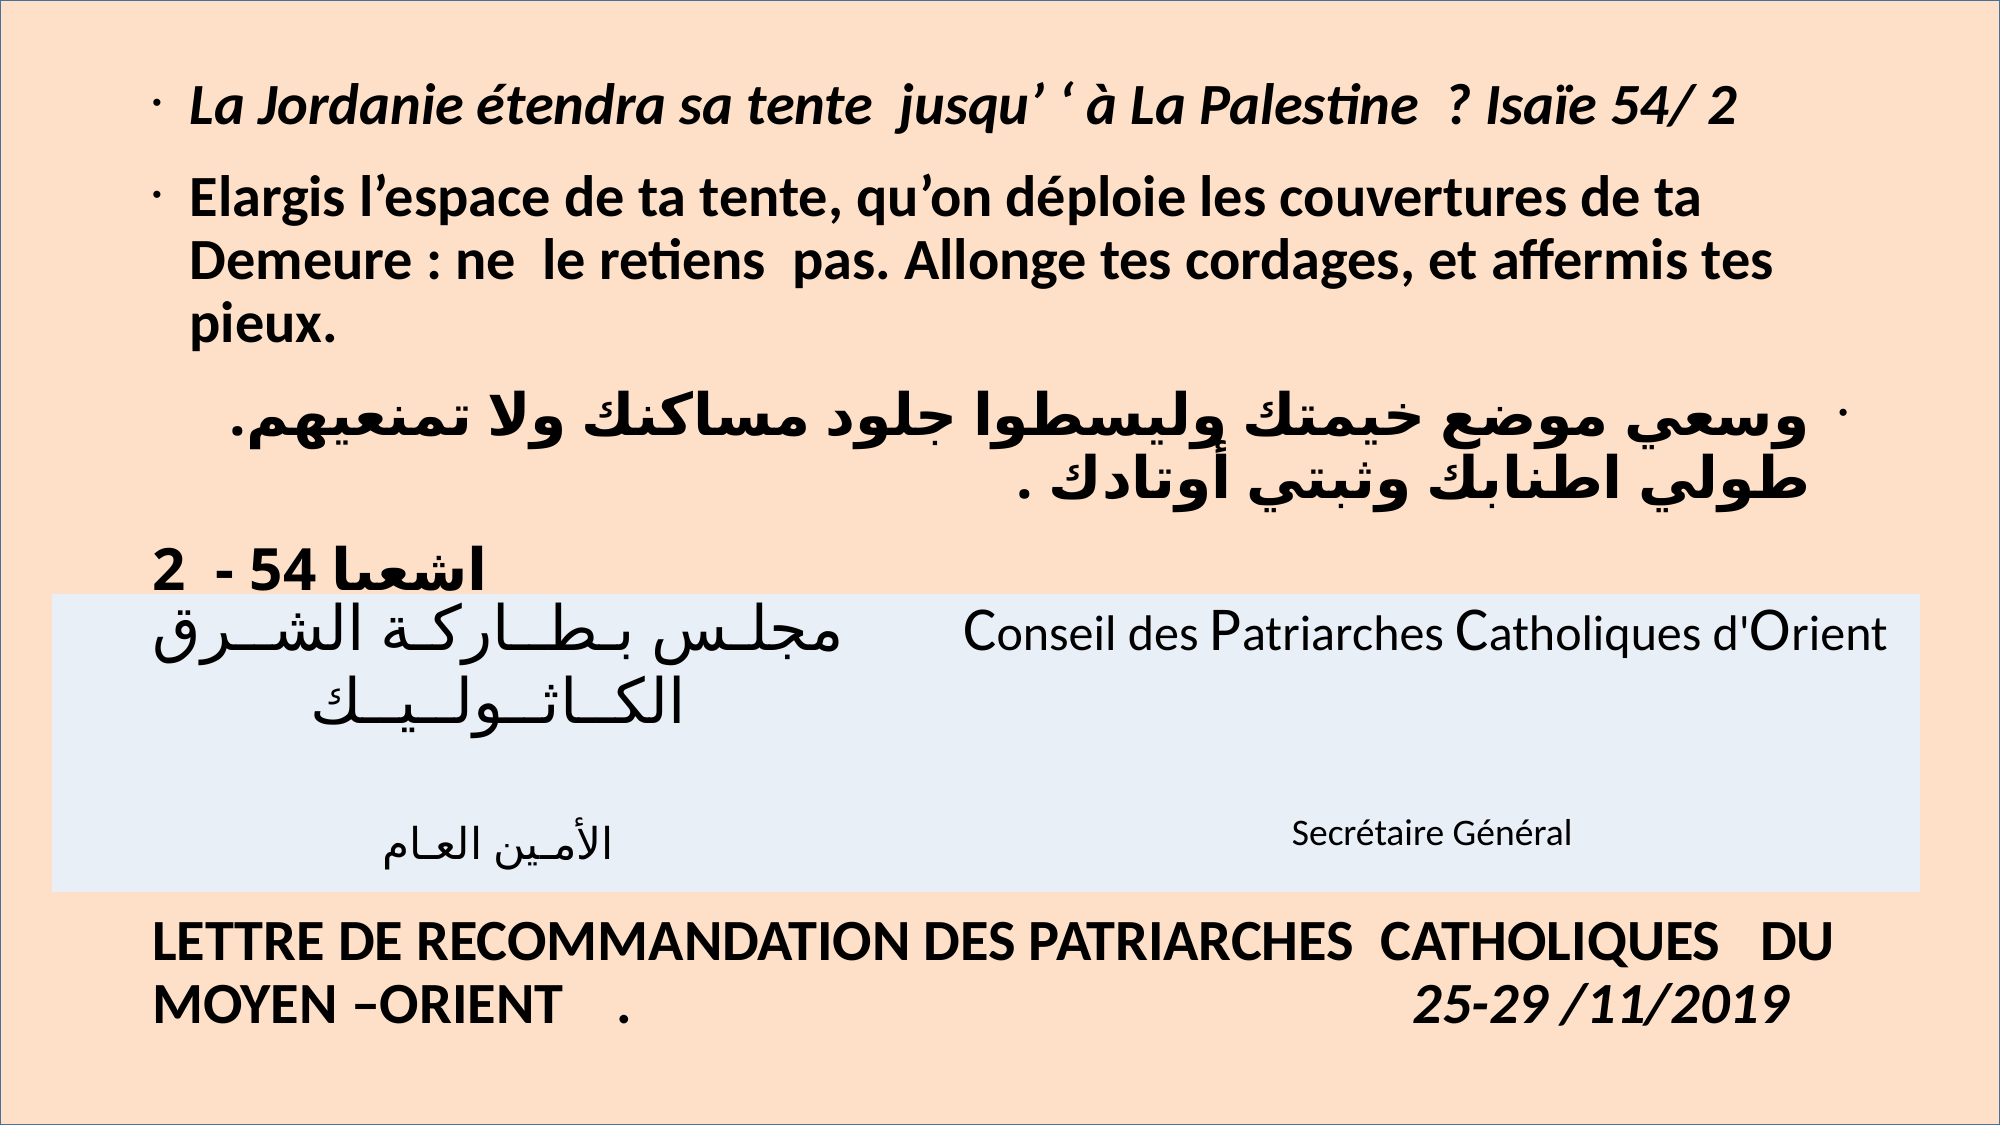

# La Jordanie étendra sa tente jusqu’ ‘ à La Palestine ? Isaïe 54/ 2
Elargis l’espace de ta tente, qu’on déploie les couvertures de ta Demeure : ne le retiens pas. Allonge tes cordages, et affermis tes pieux.
وسعي موضع خيمتك وليسطوا جلود مساكنك ولا تمنعيهم. طولي اطنابك وثبتي أوتادك .
اشعيا 54 - 2
LETTRE DE RECOMMANDATION DES PATRIARCHES CATHOLIQUES DU MOYEN –ORIENT . 25-29 /11/2019
| مجلـس بـطــاركـة الشــرق الكــاثــولــيــك | Conseil des Patriarches Catholiques d'Orient |
| --- | --- |
| الأمـين العـام | Secrétaire Général |